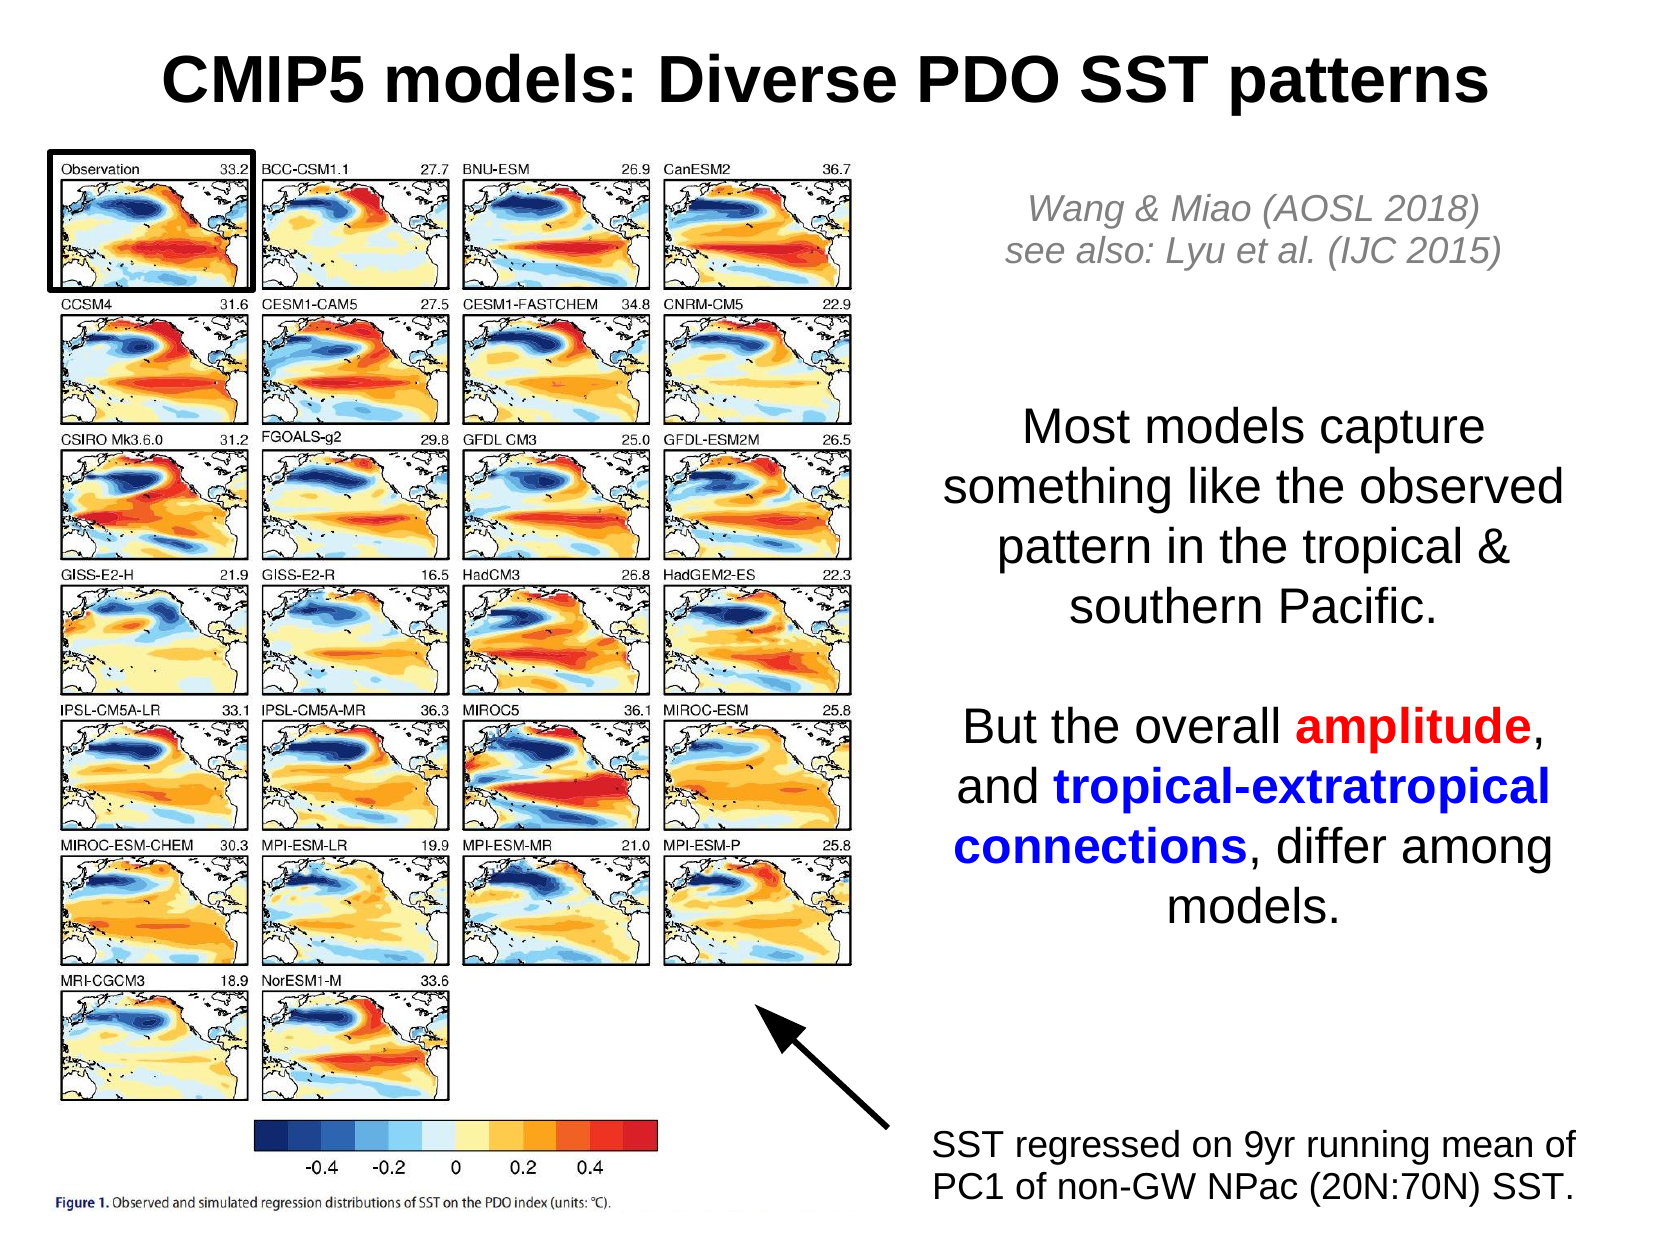

CMIP5 models: Diverse PDO SST patterns
Wang & Miao (AOSL 2018)
see also: Lyu et al. (IJC 2015)
Most models capture something like the observed pattern in the tropical & southern Pacific.
But the overall amplitude,
and tropical-extratropical connections, differ among models.
SST regressed on 9yr running mean of
PC1 of non-GW NPac (20N:70N) SST.